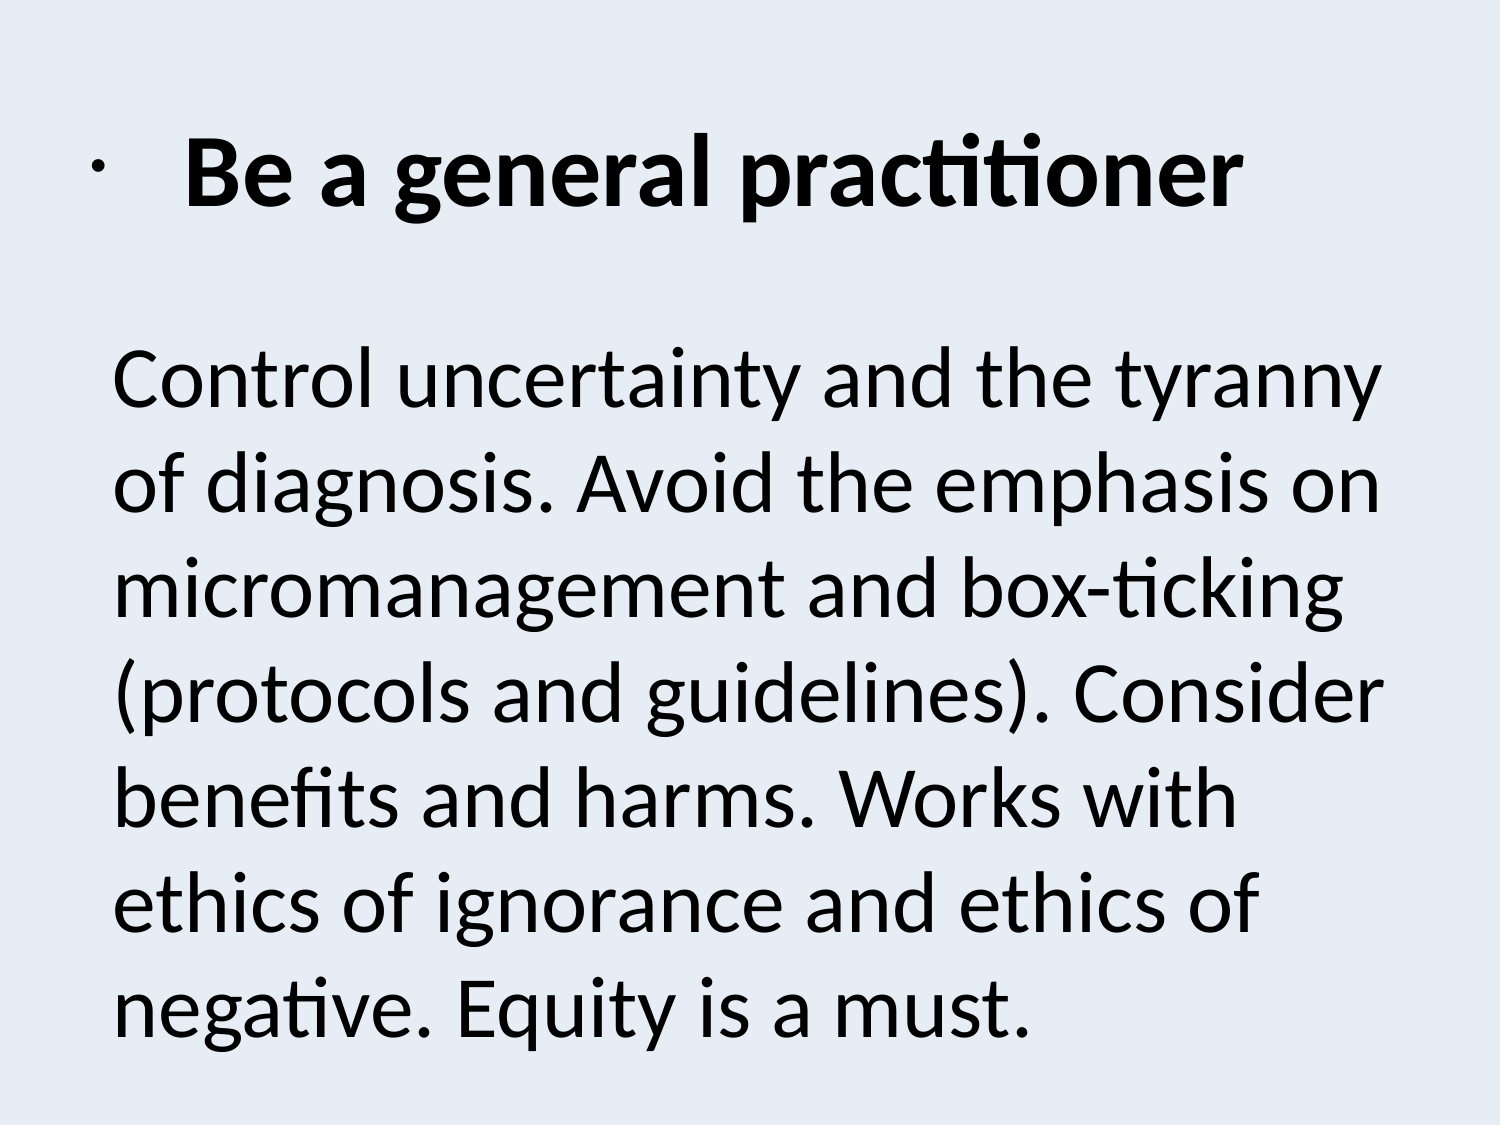

# Be a general practitioner
Control uncertainty and the tyranny of diagnosis. Avoid the emphasis on micromanagement and box-ticking (protocols and guidelines). Consider benefits and harms. Works with ethics of ignorance and ethics of negative. Equity is a must.